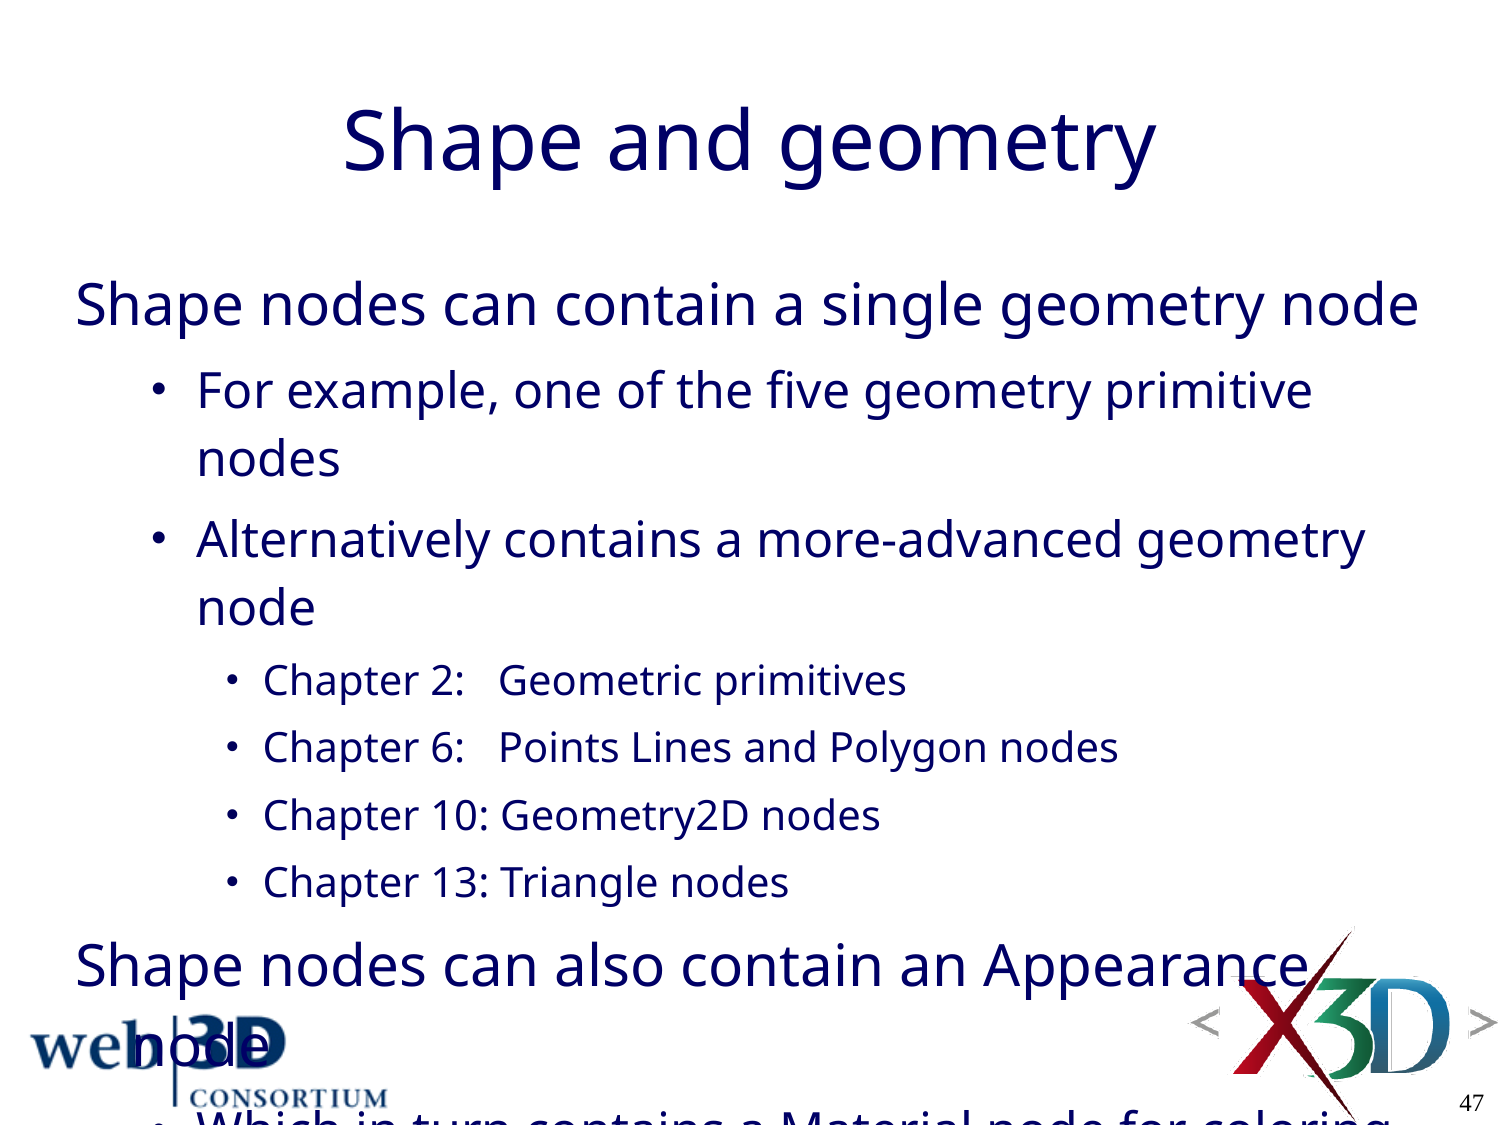

# Shape and geometry
Shape nodes can contain a single geometry node
For example, one of the five geometry primitive nodes
Alternatively contains a more-advanced geometry node
Chapter 2: Geometric primitives
Chapter 6: Points Lines and Polygon nodes
Chapter 10: Geometry2D nodes
Chapter 13: Triangle nodes
Shape nodes can also contain an Appearance node
Which in turn contains a Material node for coloring
Covered in Chapter 3